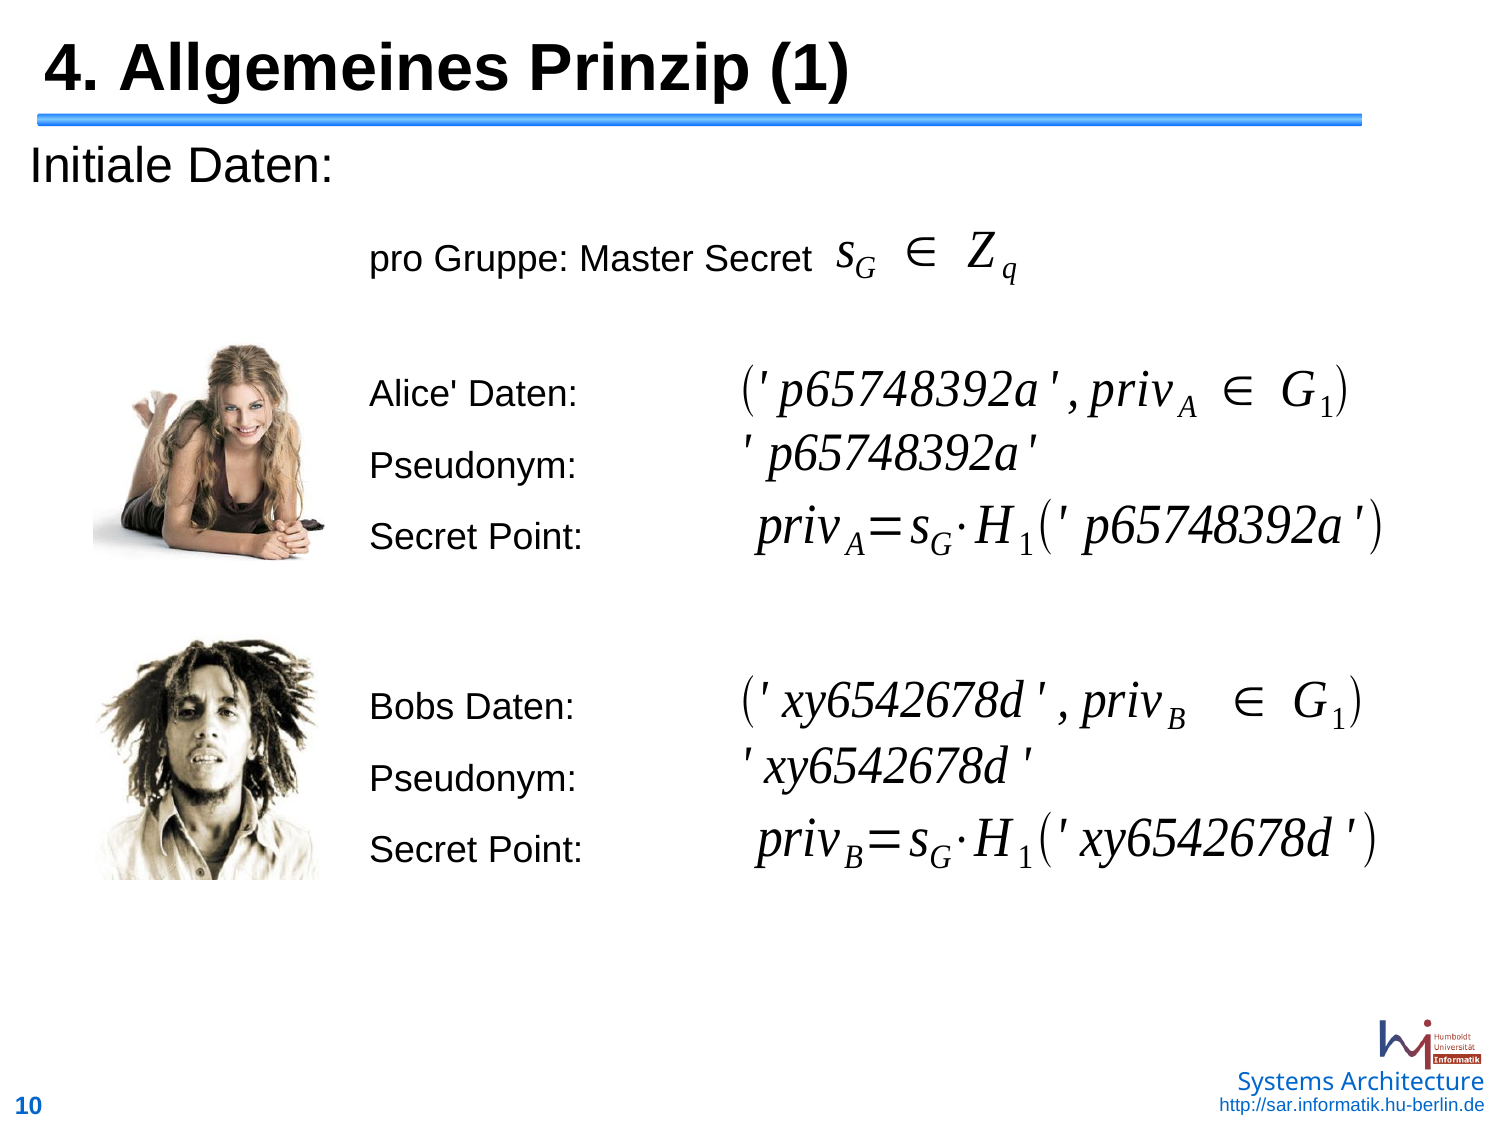

# 4. Allgemeines Prinzip (1)
Initiale Daten:
pro Gruppe: Master Secret
Alice' Daten:
Pseudonym:
Secret Point:
Bobs Daten:
Pseudonym:
Secret Point: